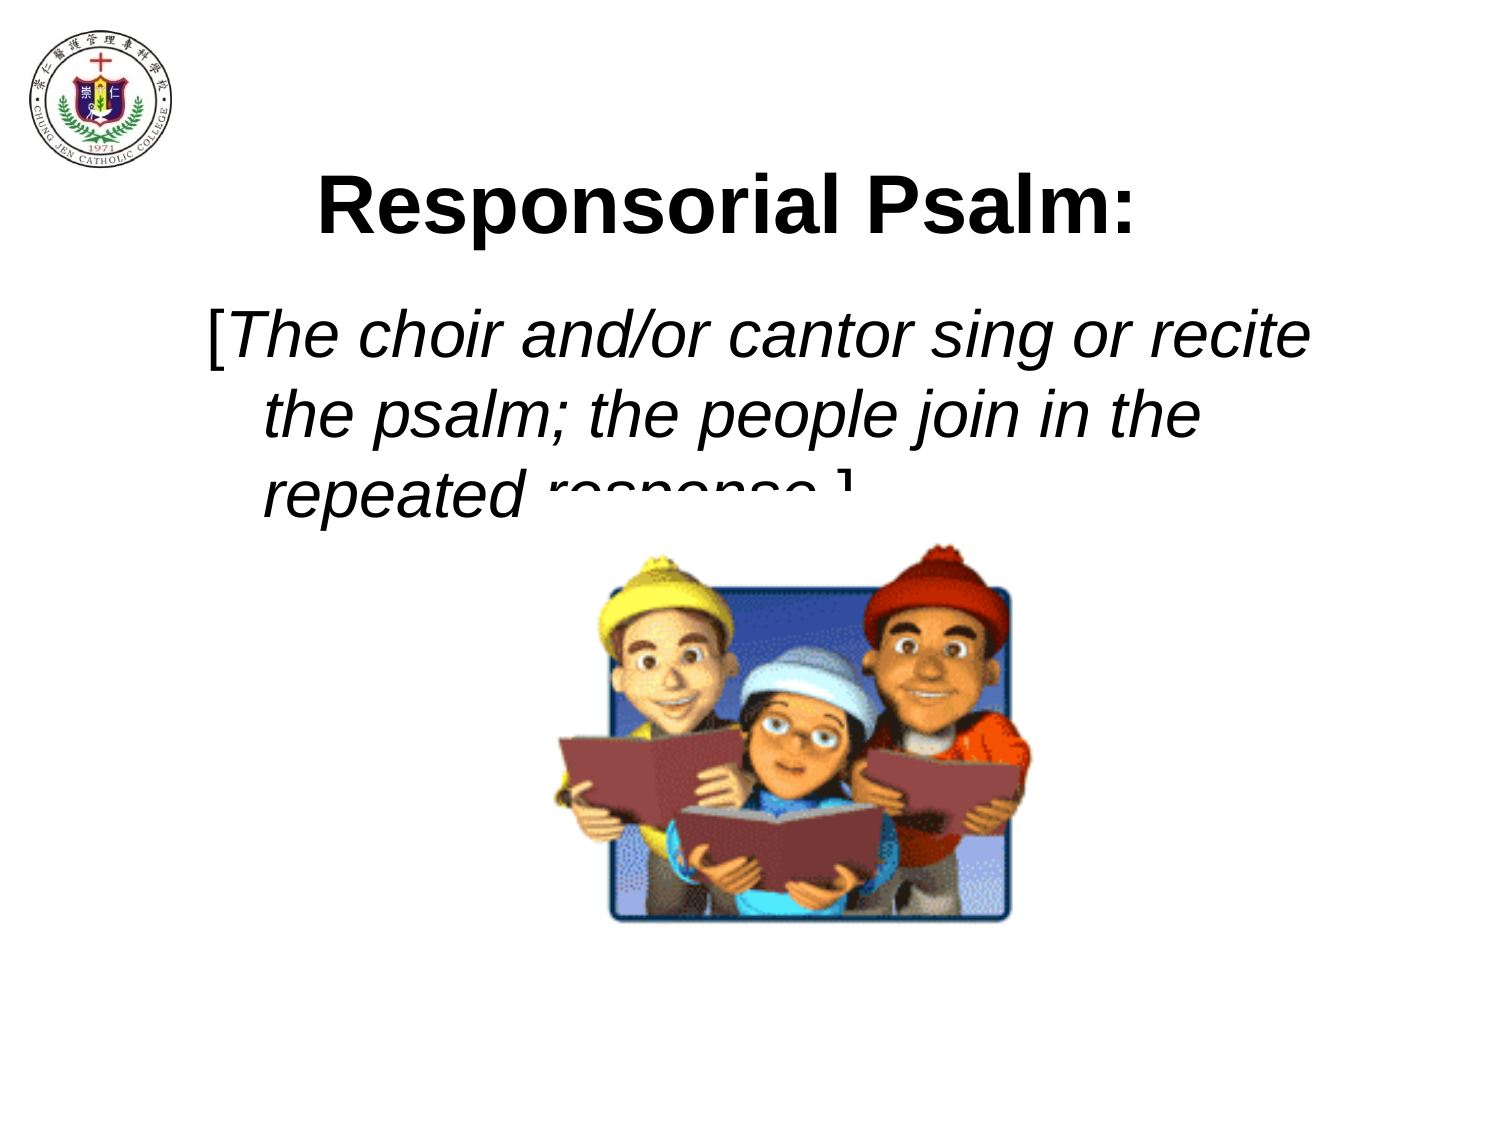

# Responsorial Psalm:
[The choir and/or cantor sing or recite the psalm; the people join in the repeated response.]